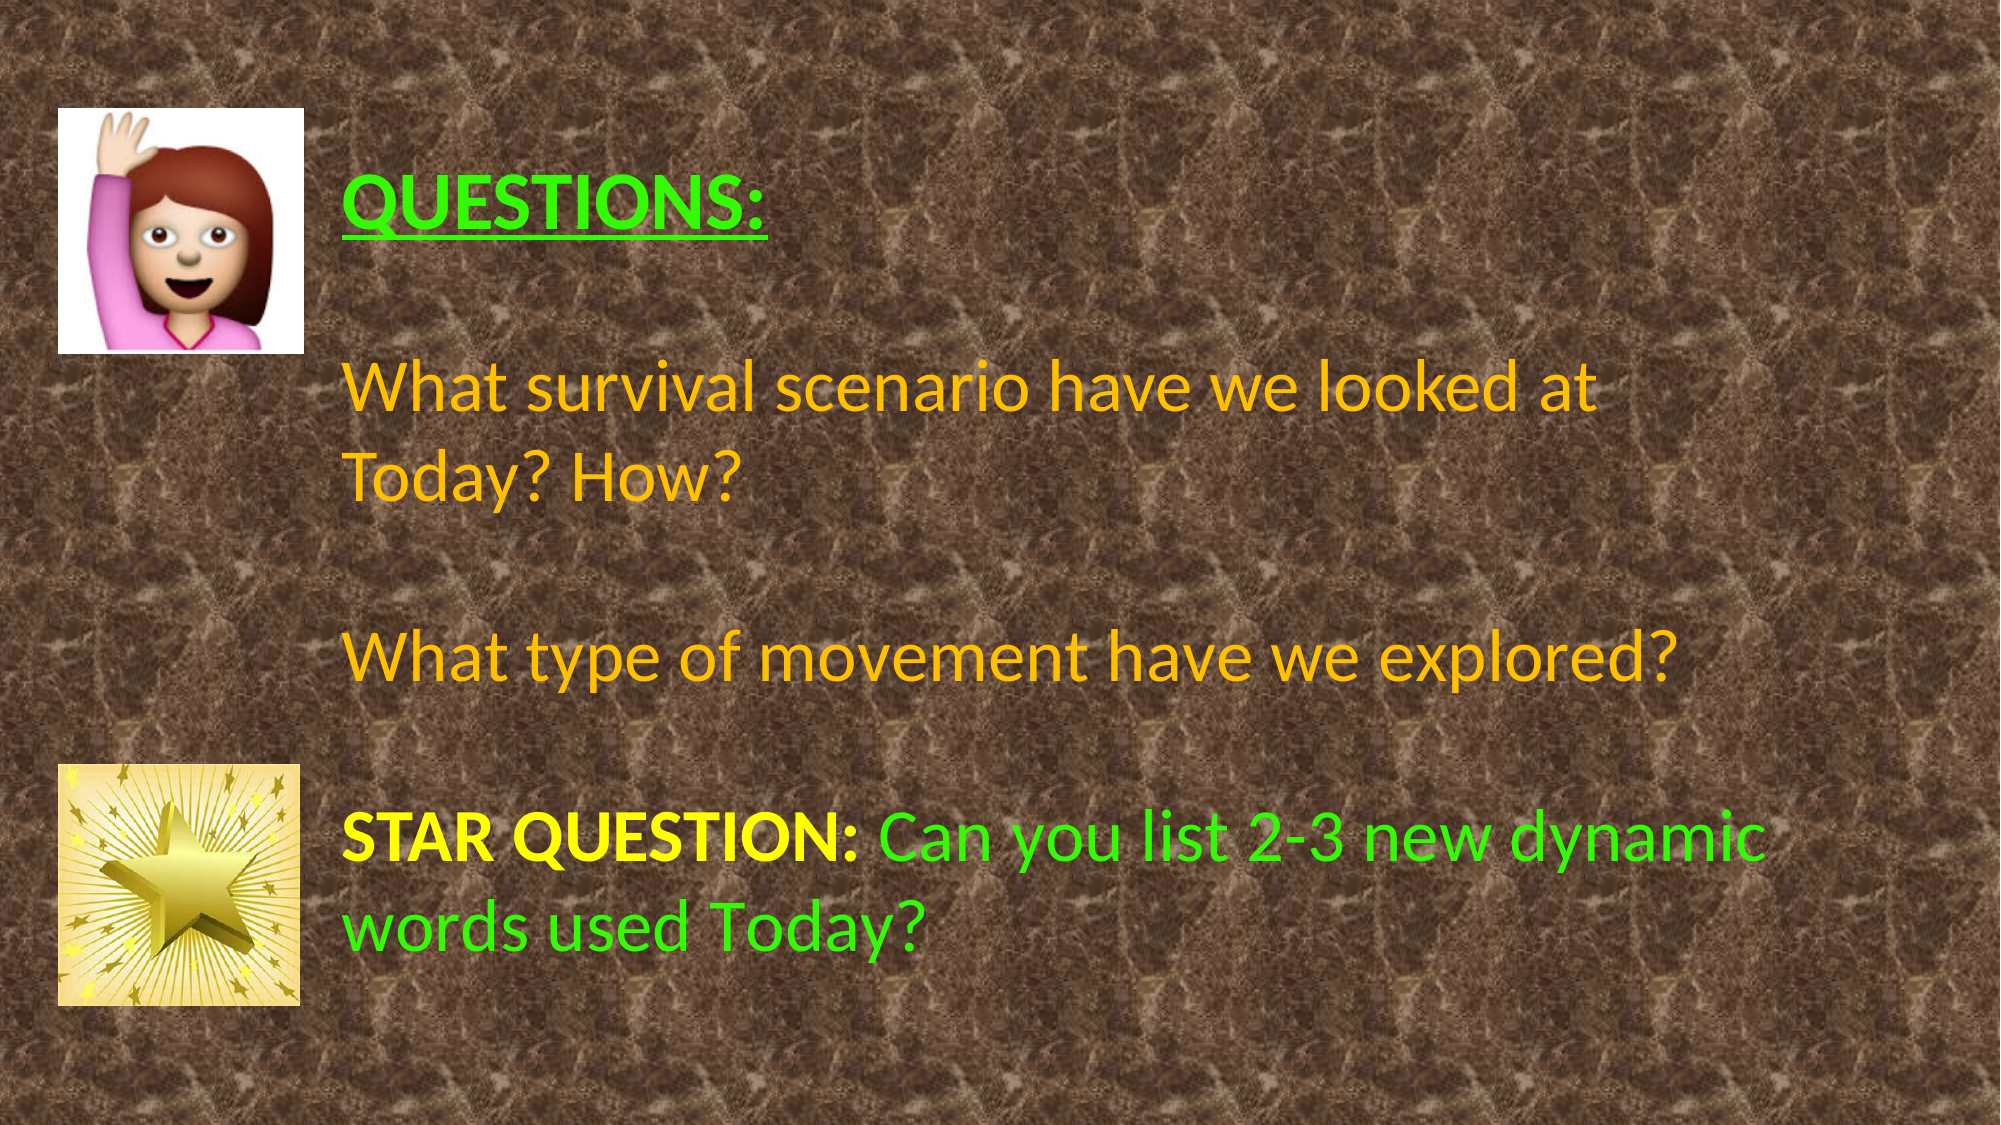

QUESTIONS:
What survival scenario have we looked at Today? How?
What type of movement have we explored?
STAR QUESTION: Can you list 2-3 new dynamic words used Today?